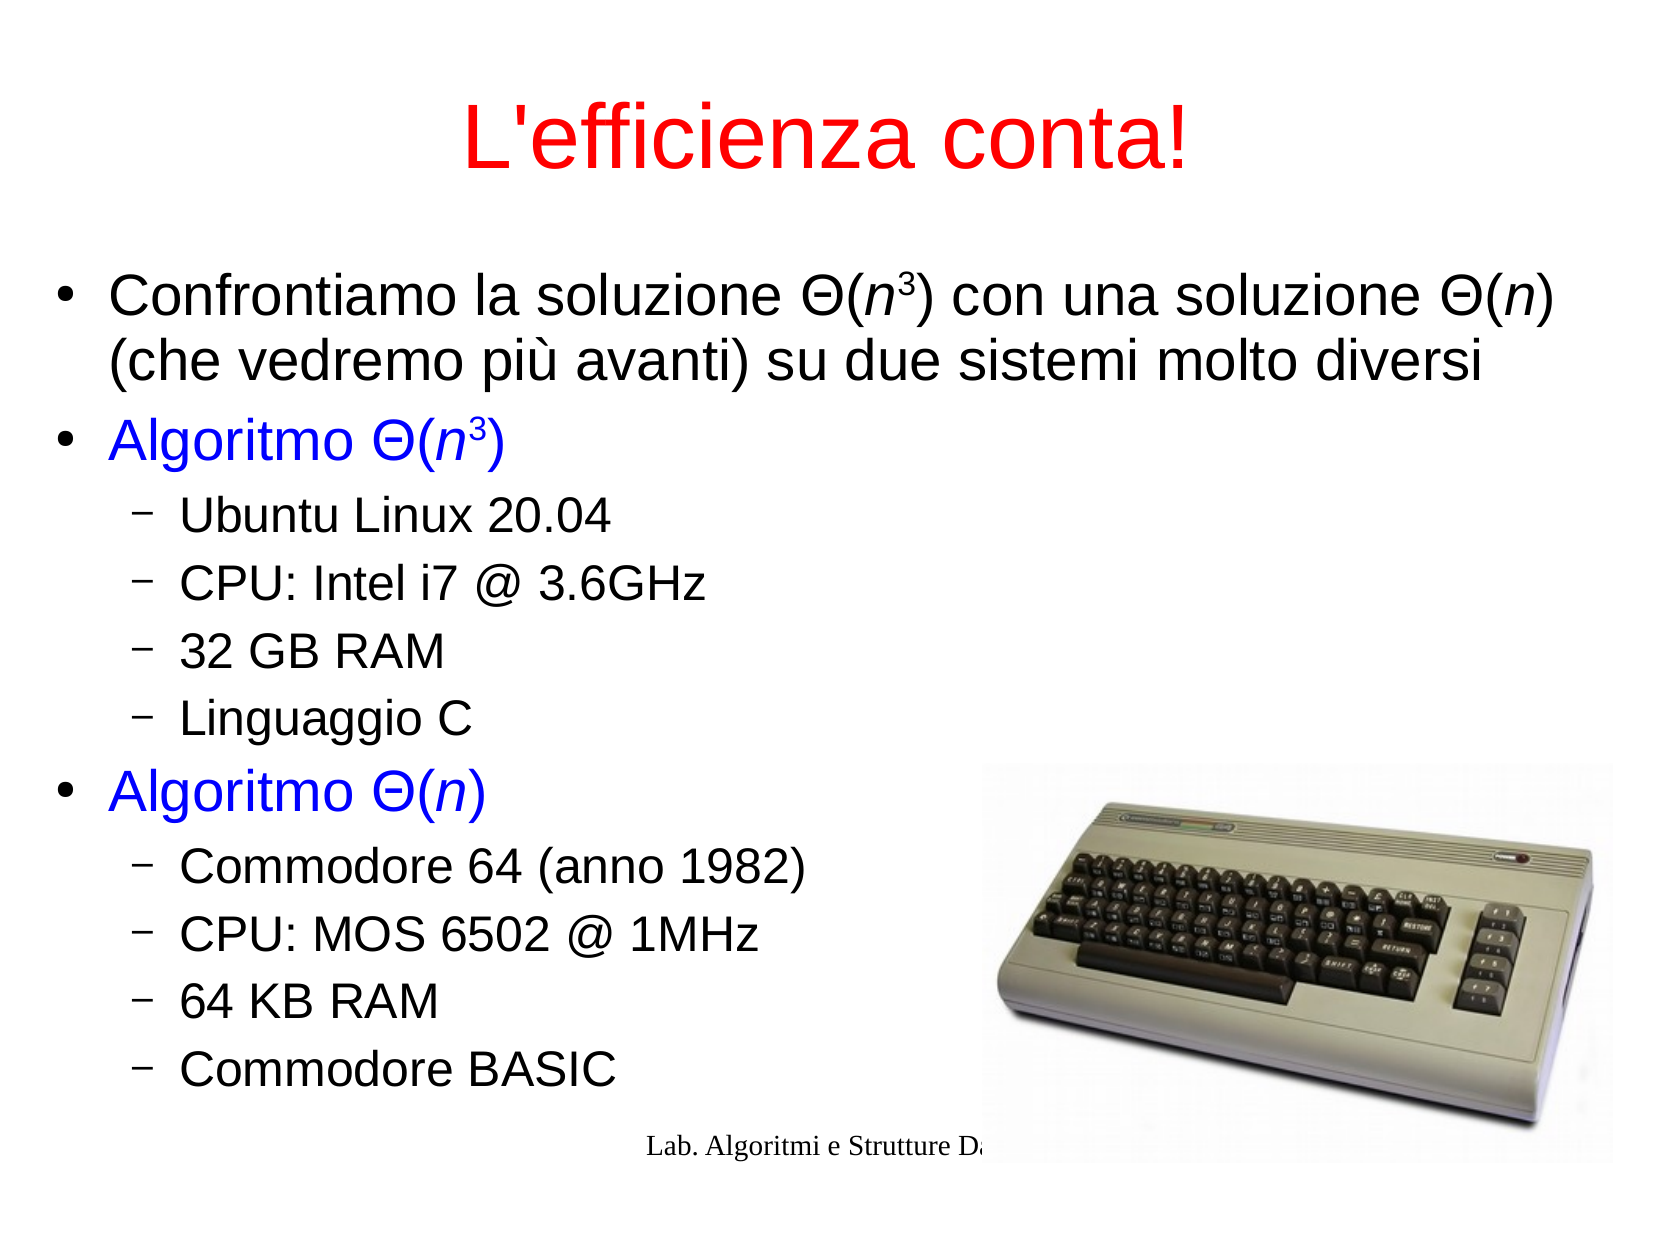

# L'efficienza conta!
Confrontiamo la soluzione Θ(n3) con una soluzione Θ(n) (che vedremo più avanti) su due sistemi molto diversi
Algoritmo Θ(n3)
Ubuntu Linux 20.04
CPU: Intel i7 @ 3.6GHz
32 GB RAM
Linguaggio C
Algoritmo Θ(n)
Commodore 64 (anno 1982)
CPU: MOS 6502 @ 1MHz
64 KB RAM
Commodore BASIC
Lab. Algoritmi e Strutture Dati
22